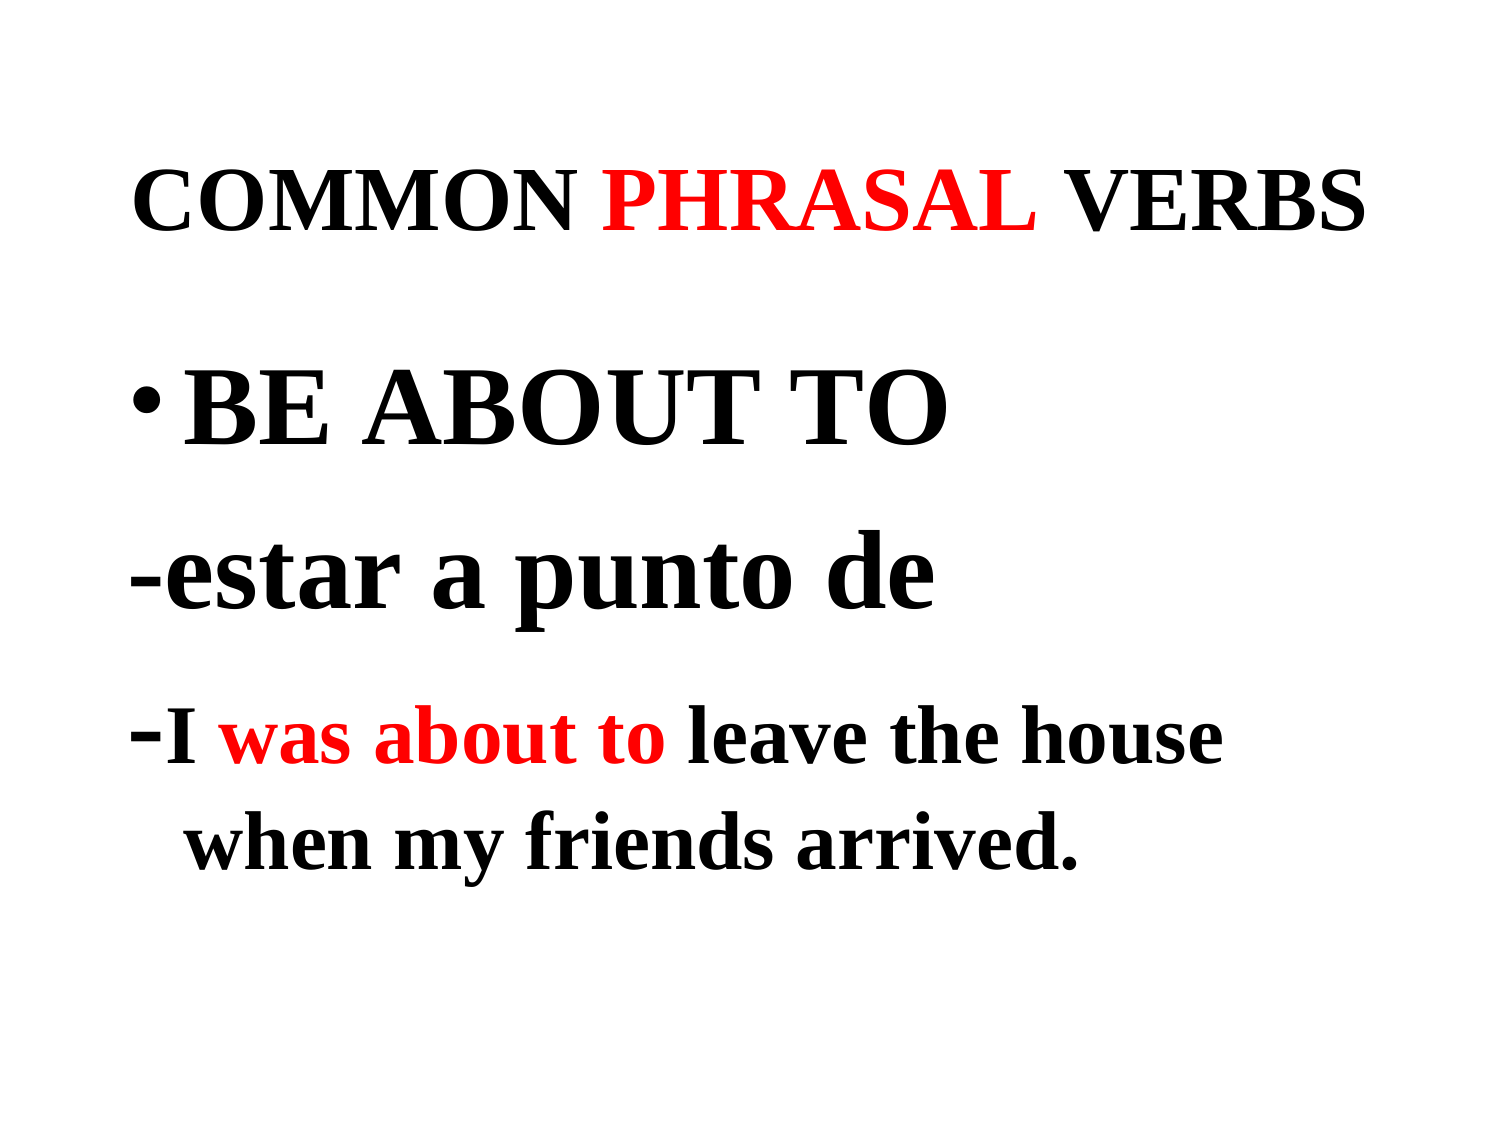

# COMMON PHRASAL VERBS
BE ABOUT TO
-estar a punto de
-I was about to leave the house when my friends arrived.